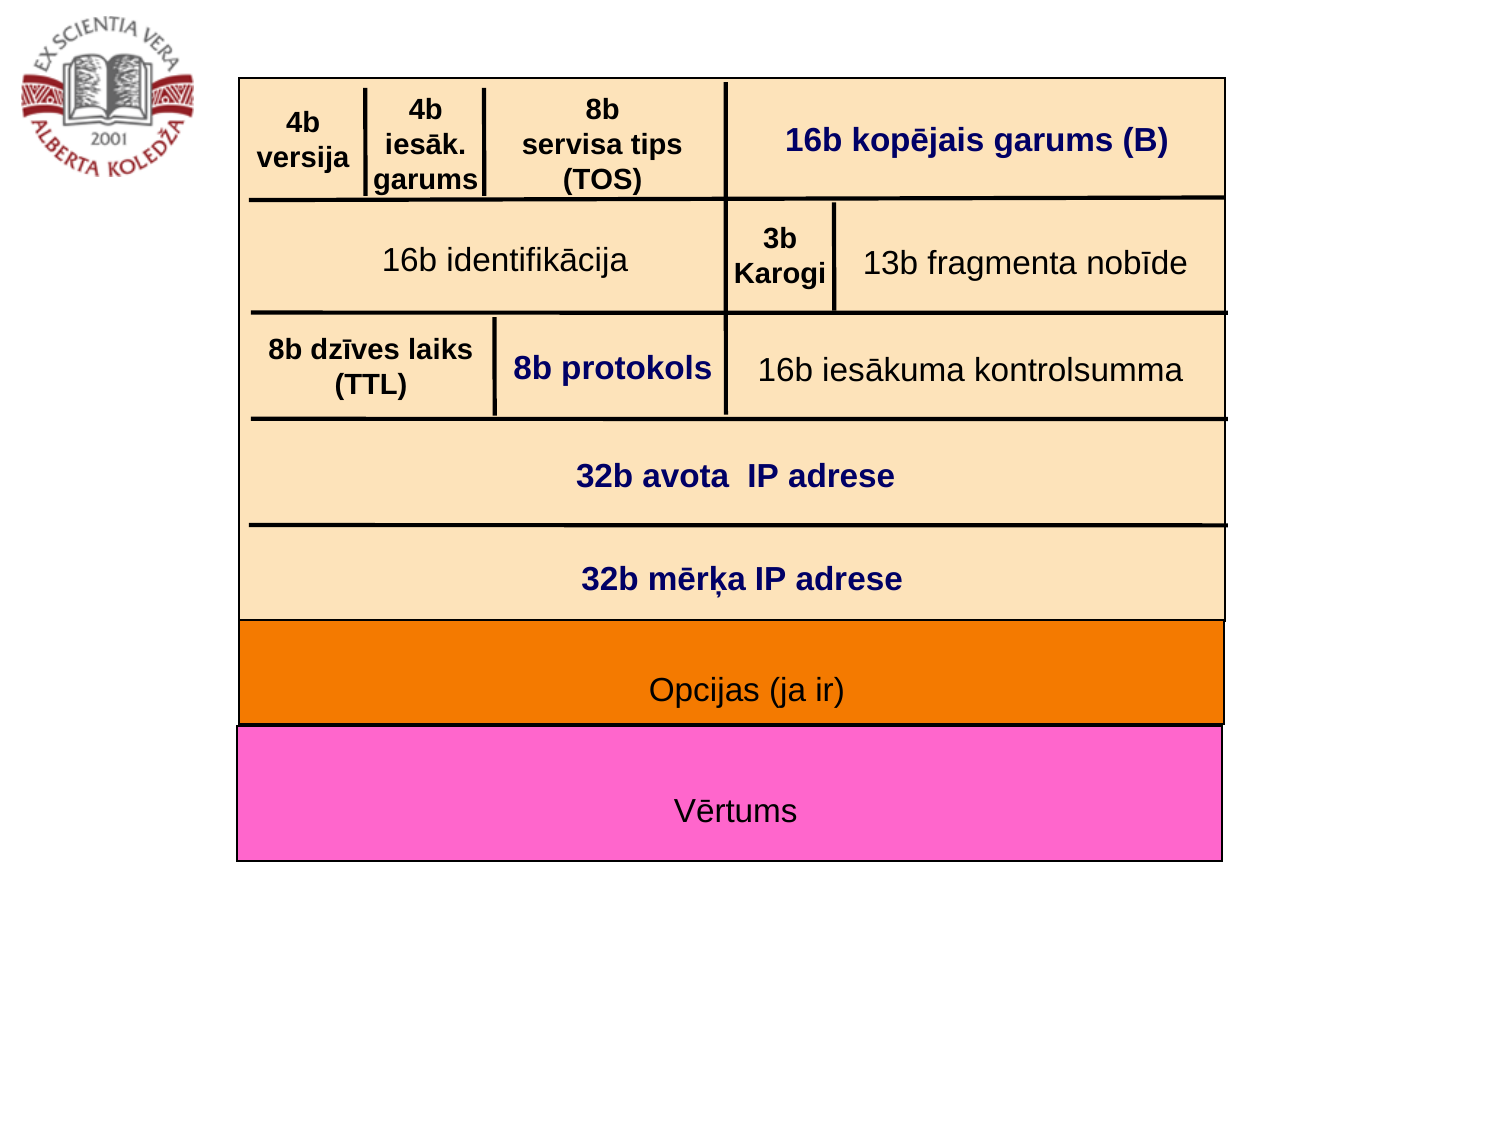

4b
iesāk.
garums
8b
servisa tips
(TOS)
4b
versija
16b kopējais garums (B)
3b
Karogi
16b identifikācija
13b fragmenta nobīde
8b dzīves laiks
(TTL)
8b protokols
16b iesākuma kontrolsumma
32b avota IP adrese
32b mērķa IP adrese
Opcijas (ja ir)
Vērtums